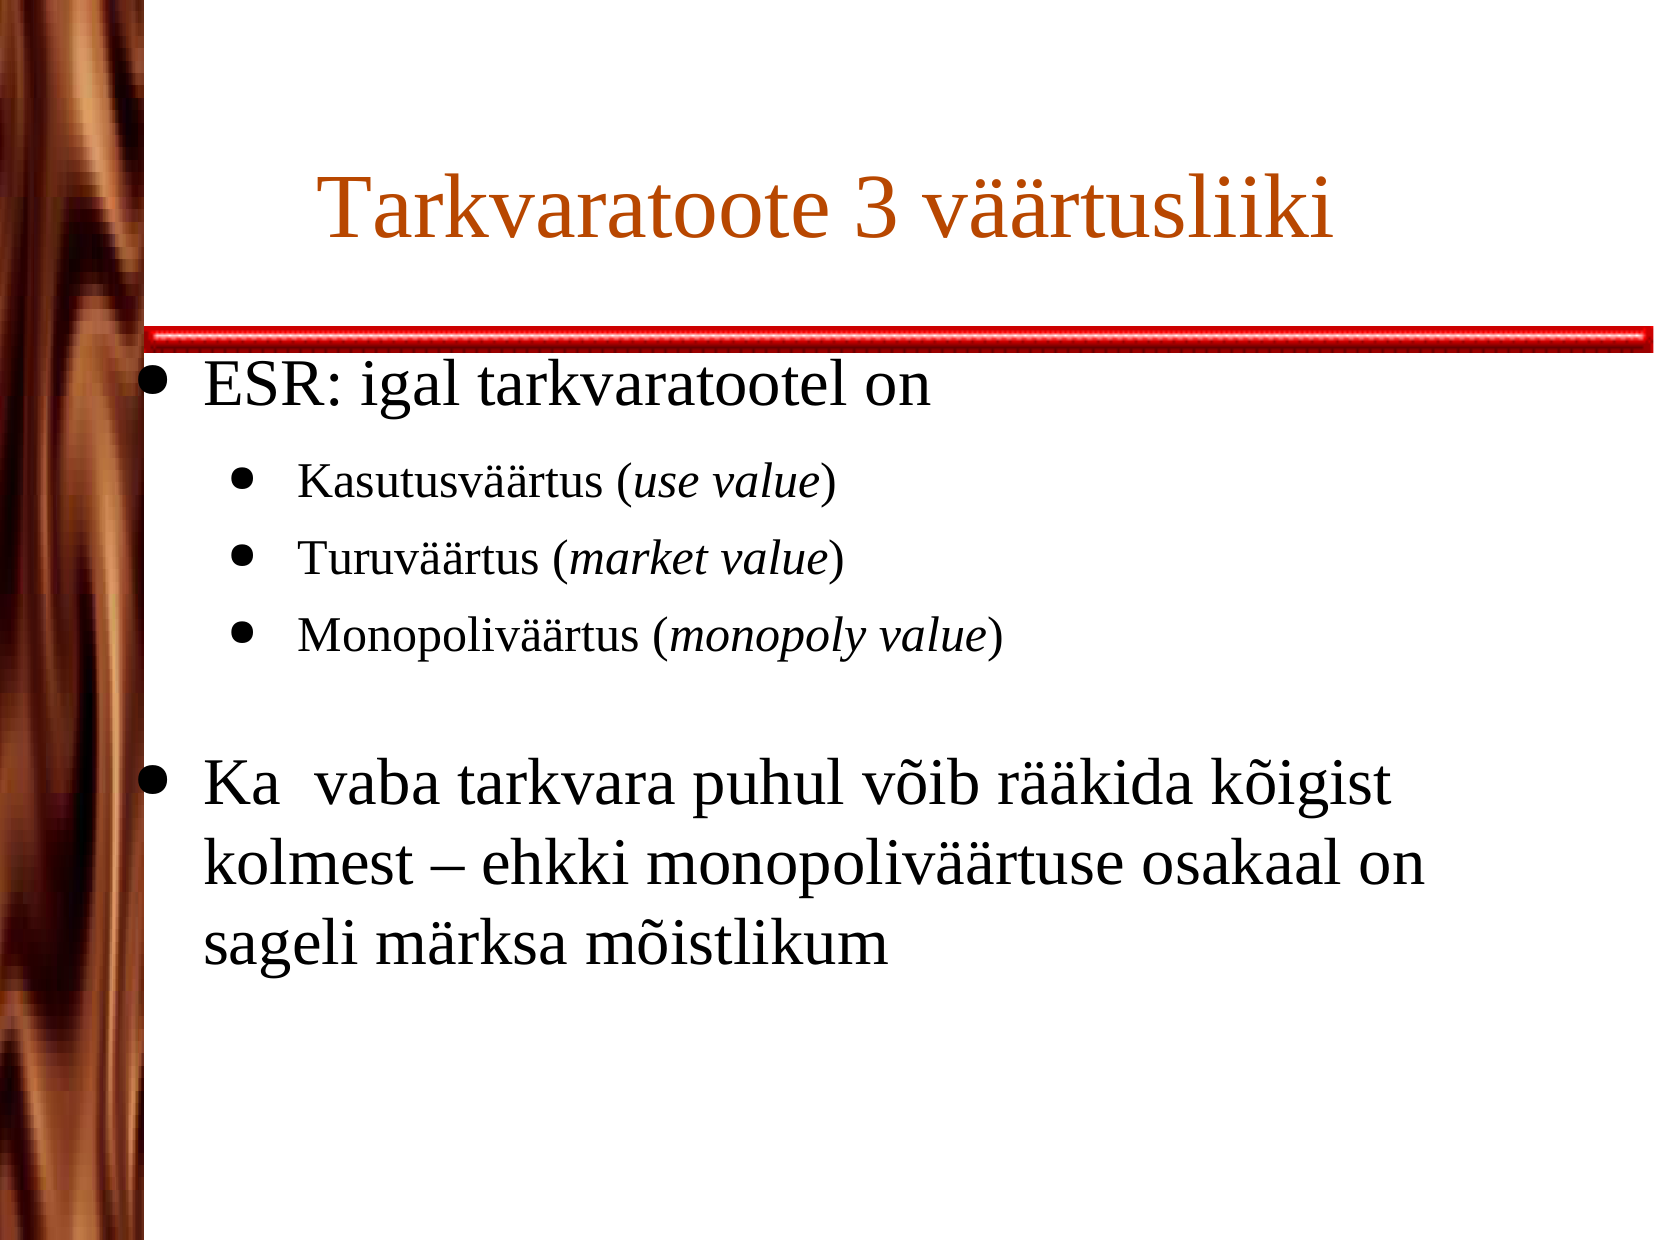

# Tarkvaratoote 3 väärtusliiki
ESR: igal tarkvaratootel on
Kasutusväärtus (use value)
Turuväärtus (market value)
Monopoliväärtus (monopoly value)
Ka vaba tarkvara puhul võib rääkida kõigist kolmest – ehkki monopoliväärtuse osakaal on sageli märksa mõistlikum